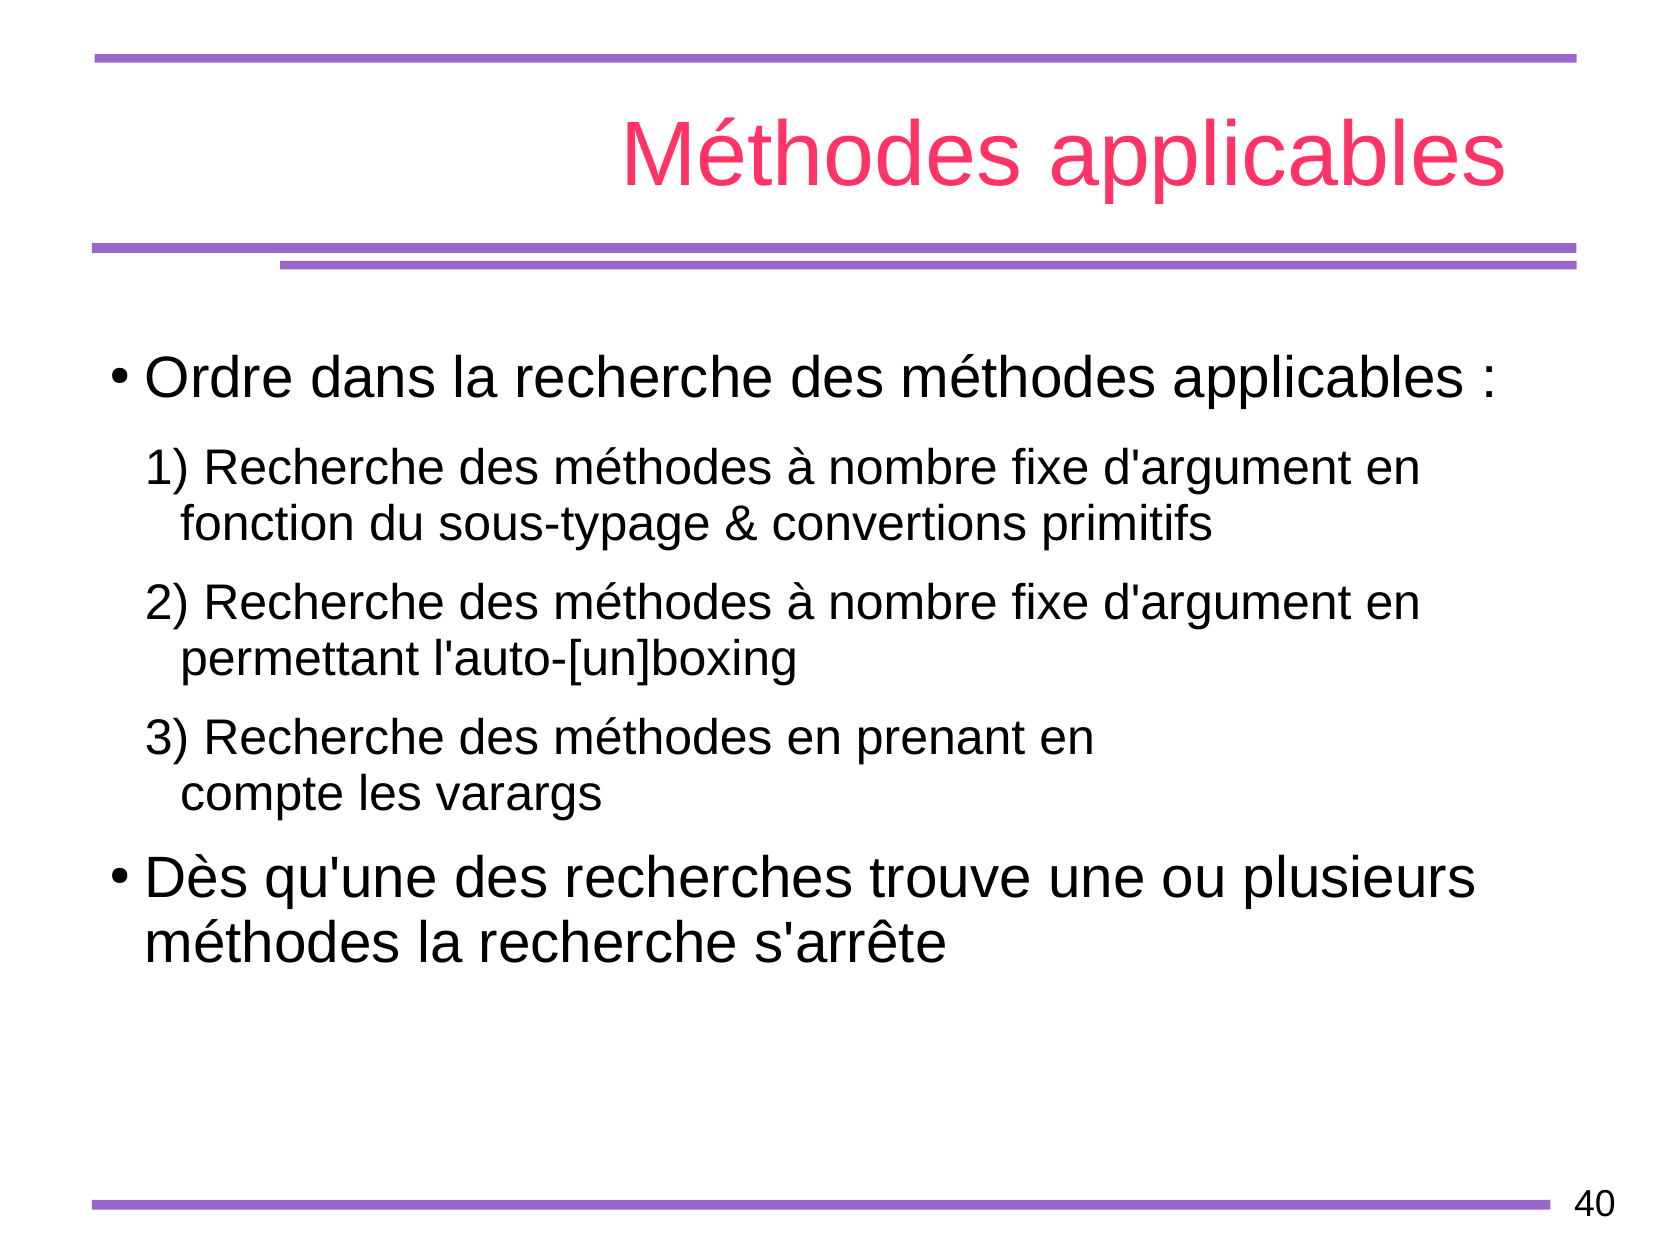

# Méthodes applicables
Ordre dans la recherche des méthodes applicables :
 Recherche des méthodes à nombre fixe d'argument en fonction du sous-typage & convertions primitifs
 Recherche des méthodes à nombre fixe d'argument en permettant l'auto-[un]boxing
 Recherche des méthodes en prenant en
compte les varargs
Dès qu'une des recherches trouve une ou plusieurs méthodes la recherche s'arrête